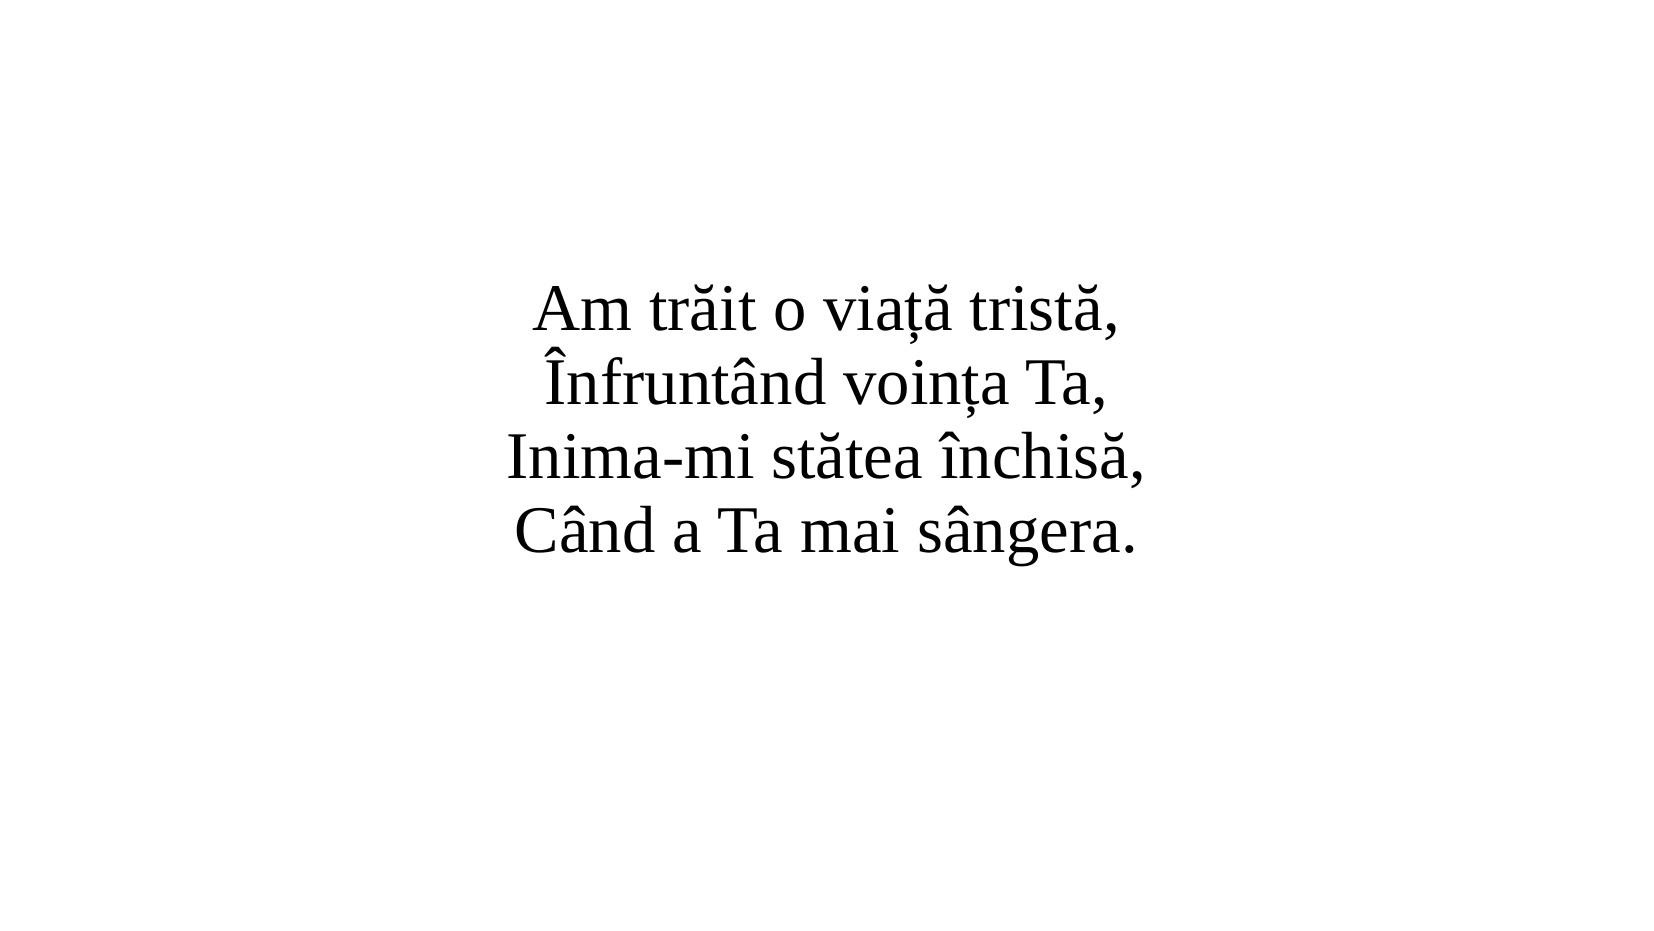

# Am trăit o viață tristă,
Înfruntând voința Ta,
Inima-mi stătea închisă,
Când a Ta mai sângera.